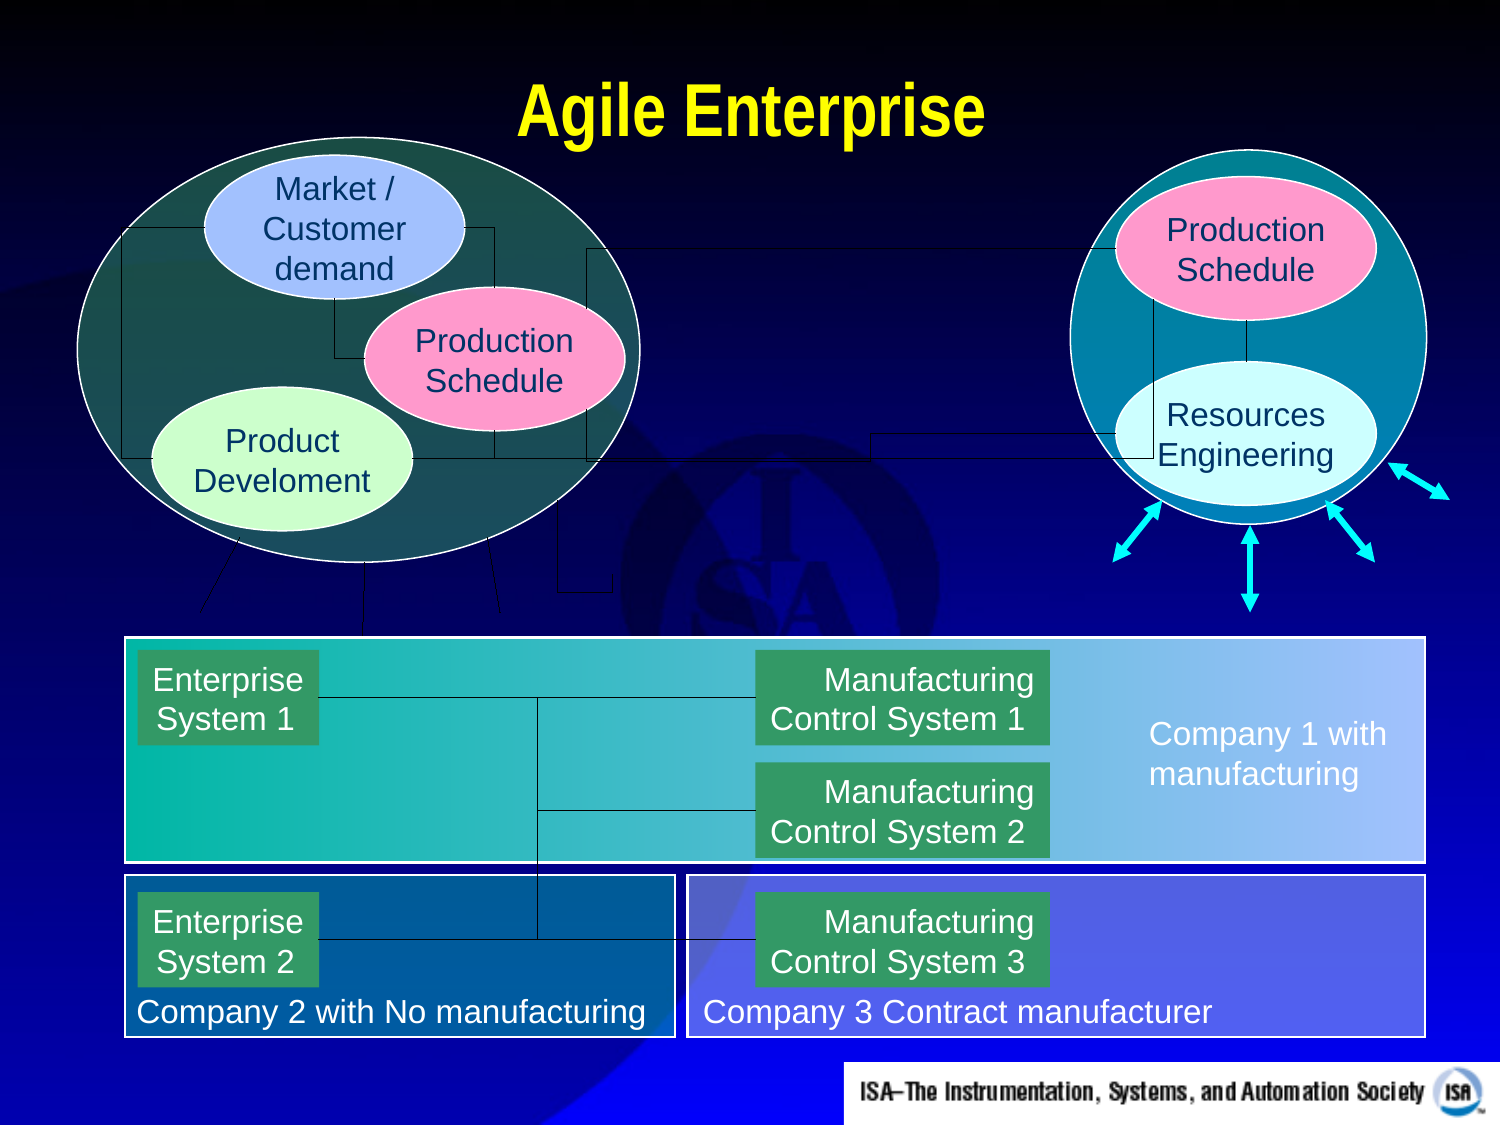

# Agile Enterprise
Market / Customer demand
Production Schedule
Product Develoment
Production Schedule
Resources Engineering
Enterprise
System 1
Manufacturing
Control System 1
Company 1 with
manufacturing
Manufacturing
Control System 2
Enterprise
System 2
Manufacturing
Control System 3
Company 2 with No manufacturing
Company 3 Contract manufacturer